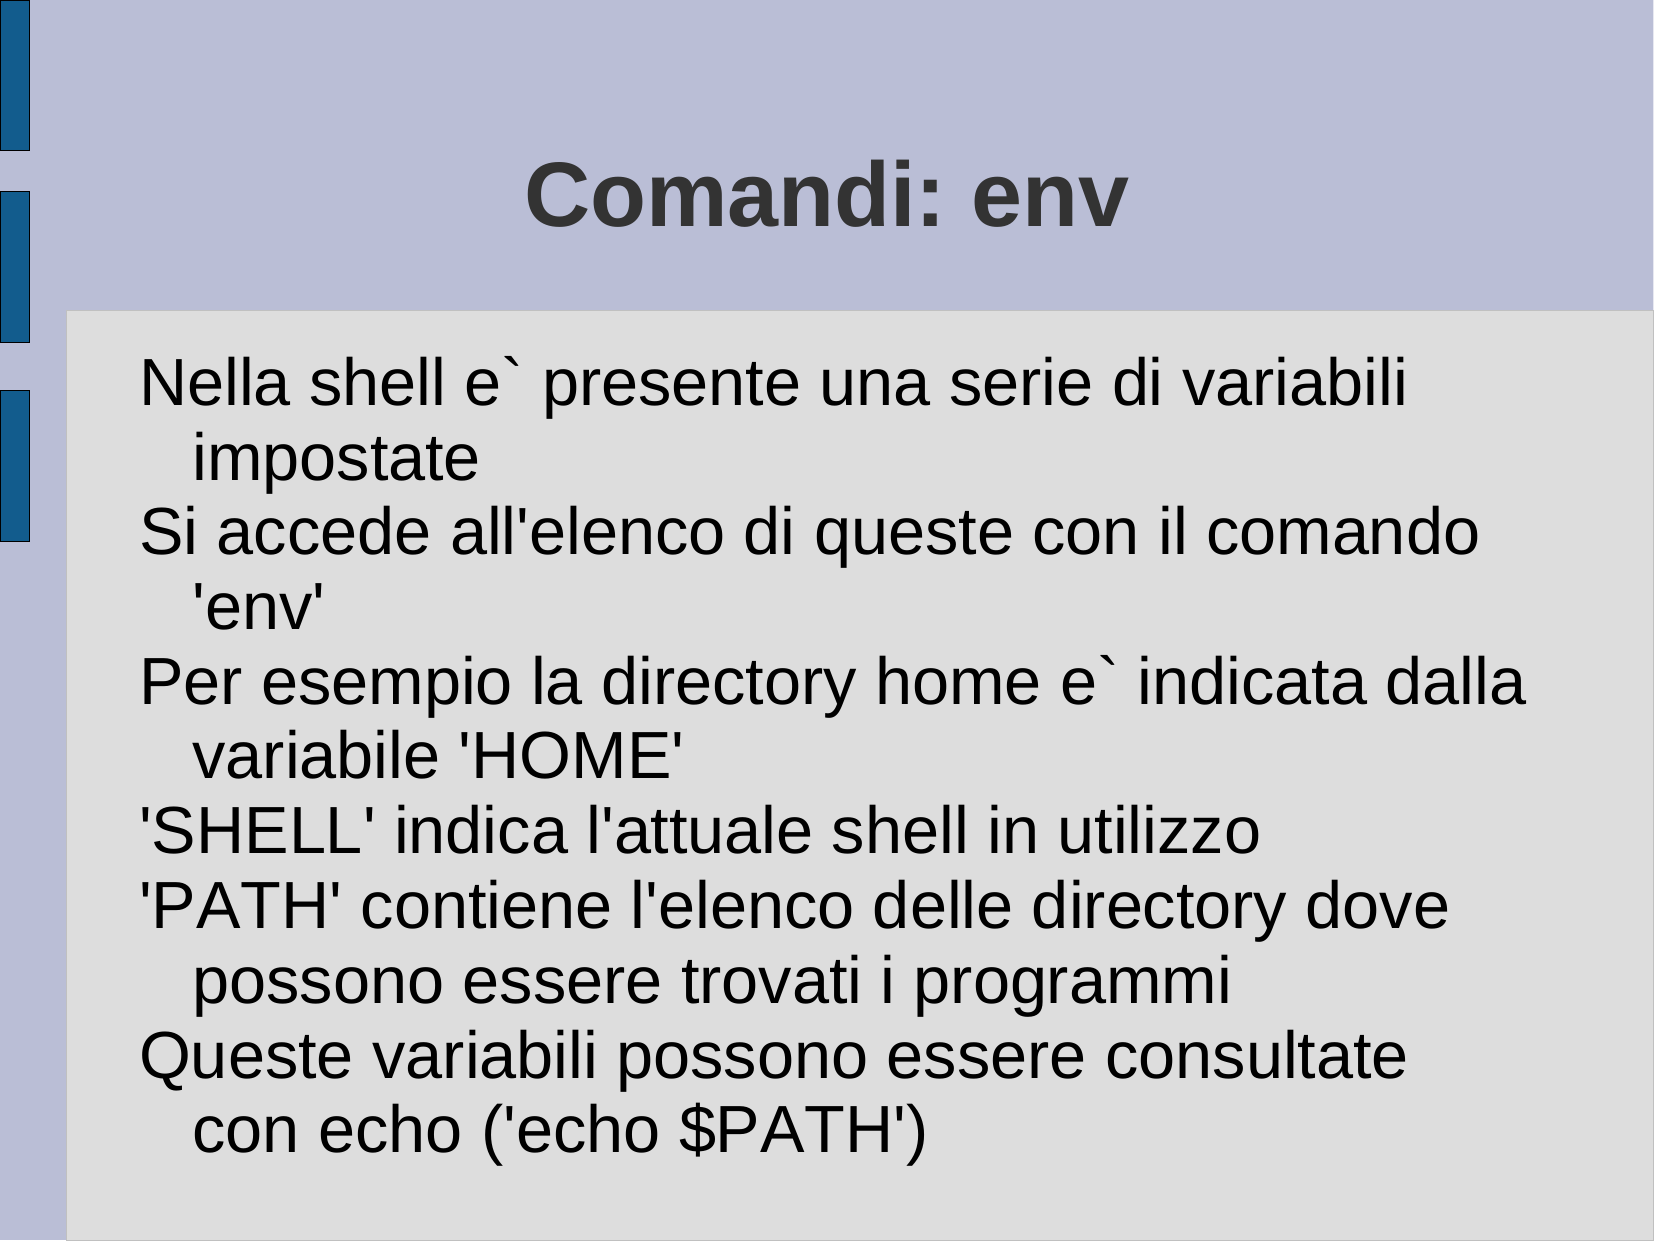

# Comandi: env
Nella shell e` presente una serie di variabili impostate
Si accede all'elenco di queste con il comando 'env'
Per esempio la directory home e` indicata dalla variabile 'HOME'
'SHELL' indica l'attuale shell in utilizzo
'PATH' contiene l'elenco delle directory dove possono essere trovati i programmi
Queste variabili possono essere consultate con echo ('echo $PATH')